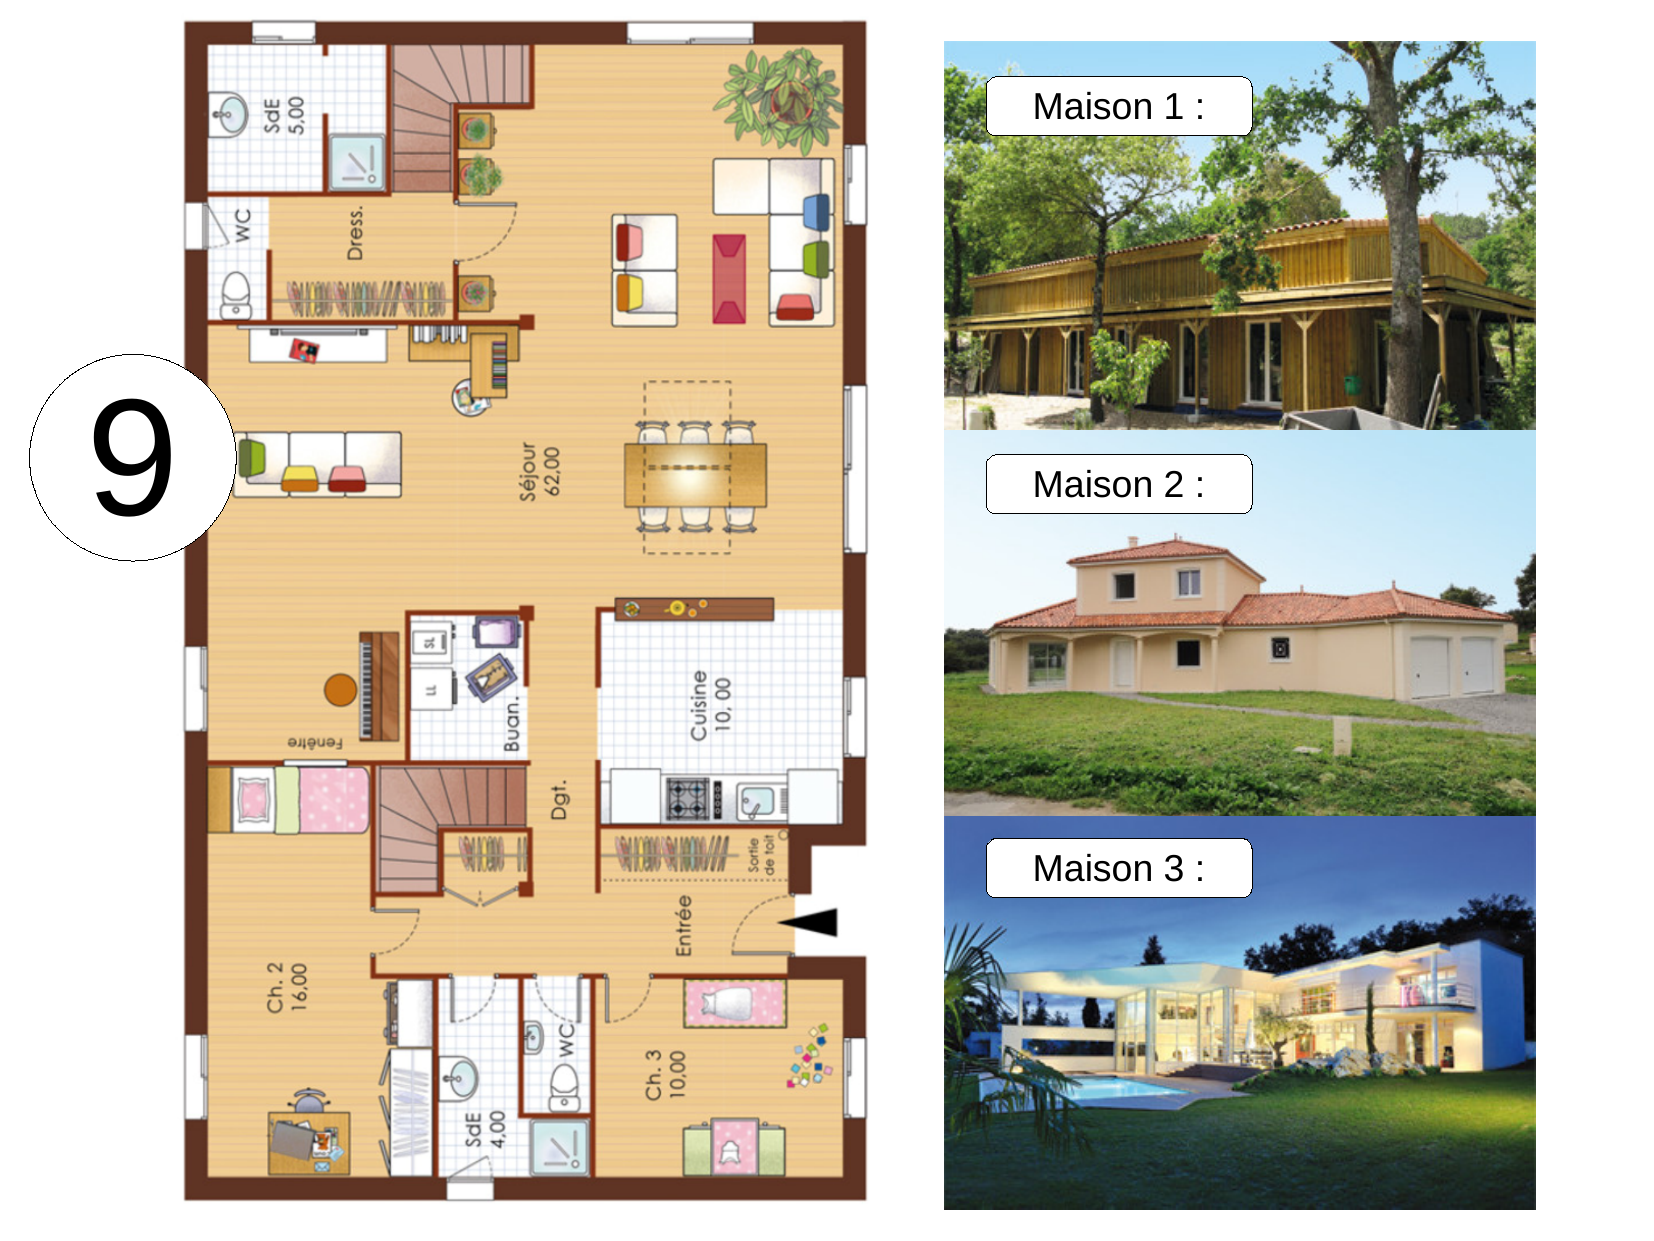

Maison 1 :
9
Maison 2 :
Maison 3 :